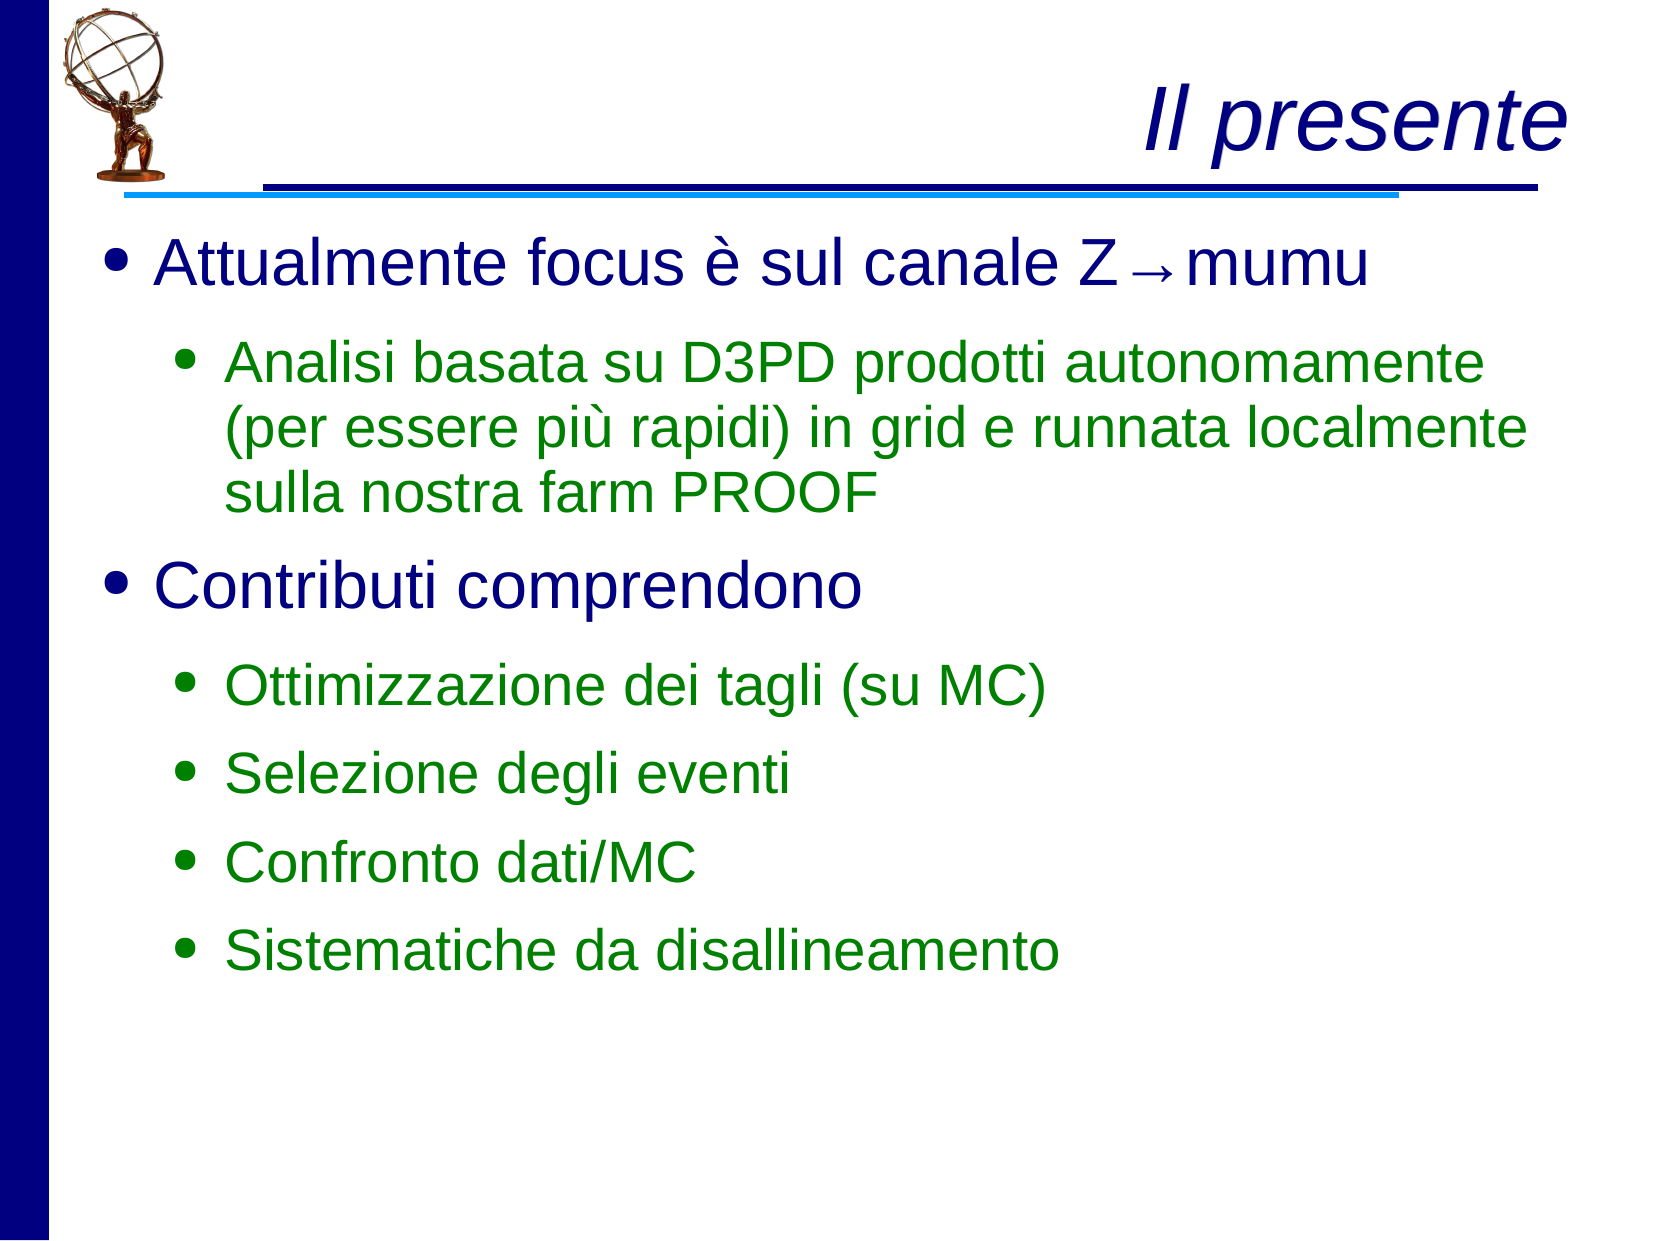

# Il presente
Attualmente focus è sul canale Z→mumu
Analisi basata su D3PD prodotti autonomamente (per essere più rapidi) in grid e runnata localmente sulla nostra farm PROOF
Contributi comprendono
Ottimizzazione dei tagli (su MC)
Selezione degli eventi
Confronto dati/MC
Sistematiche da disallineamento